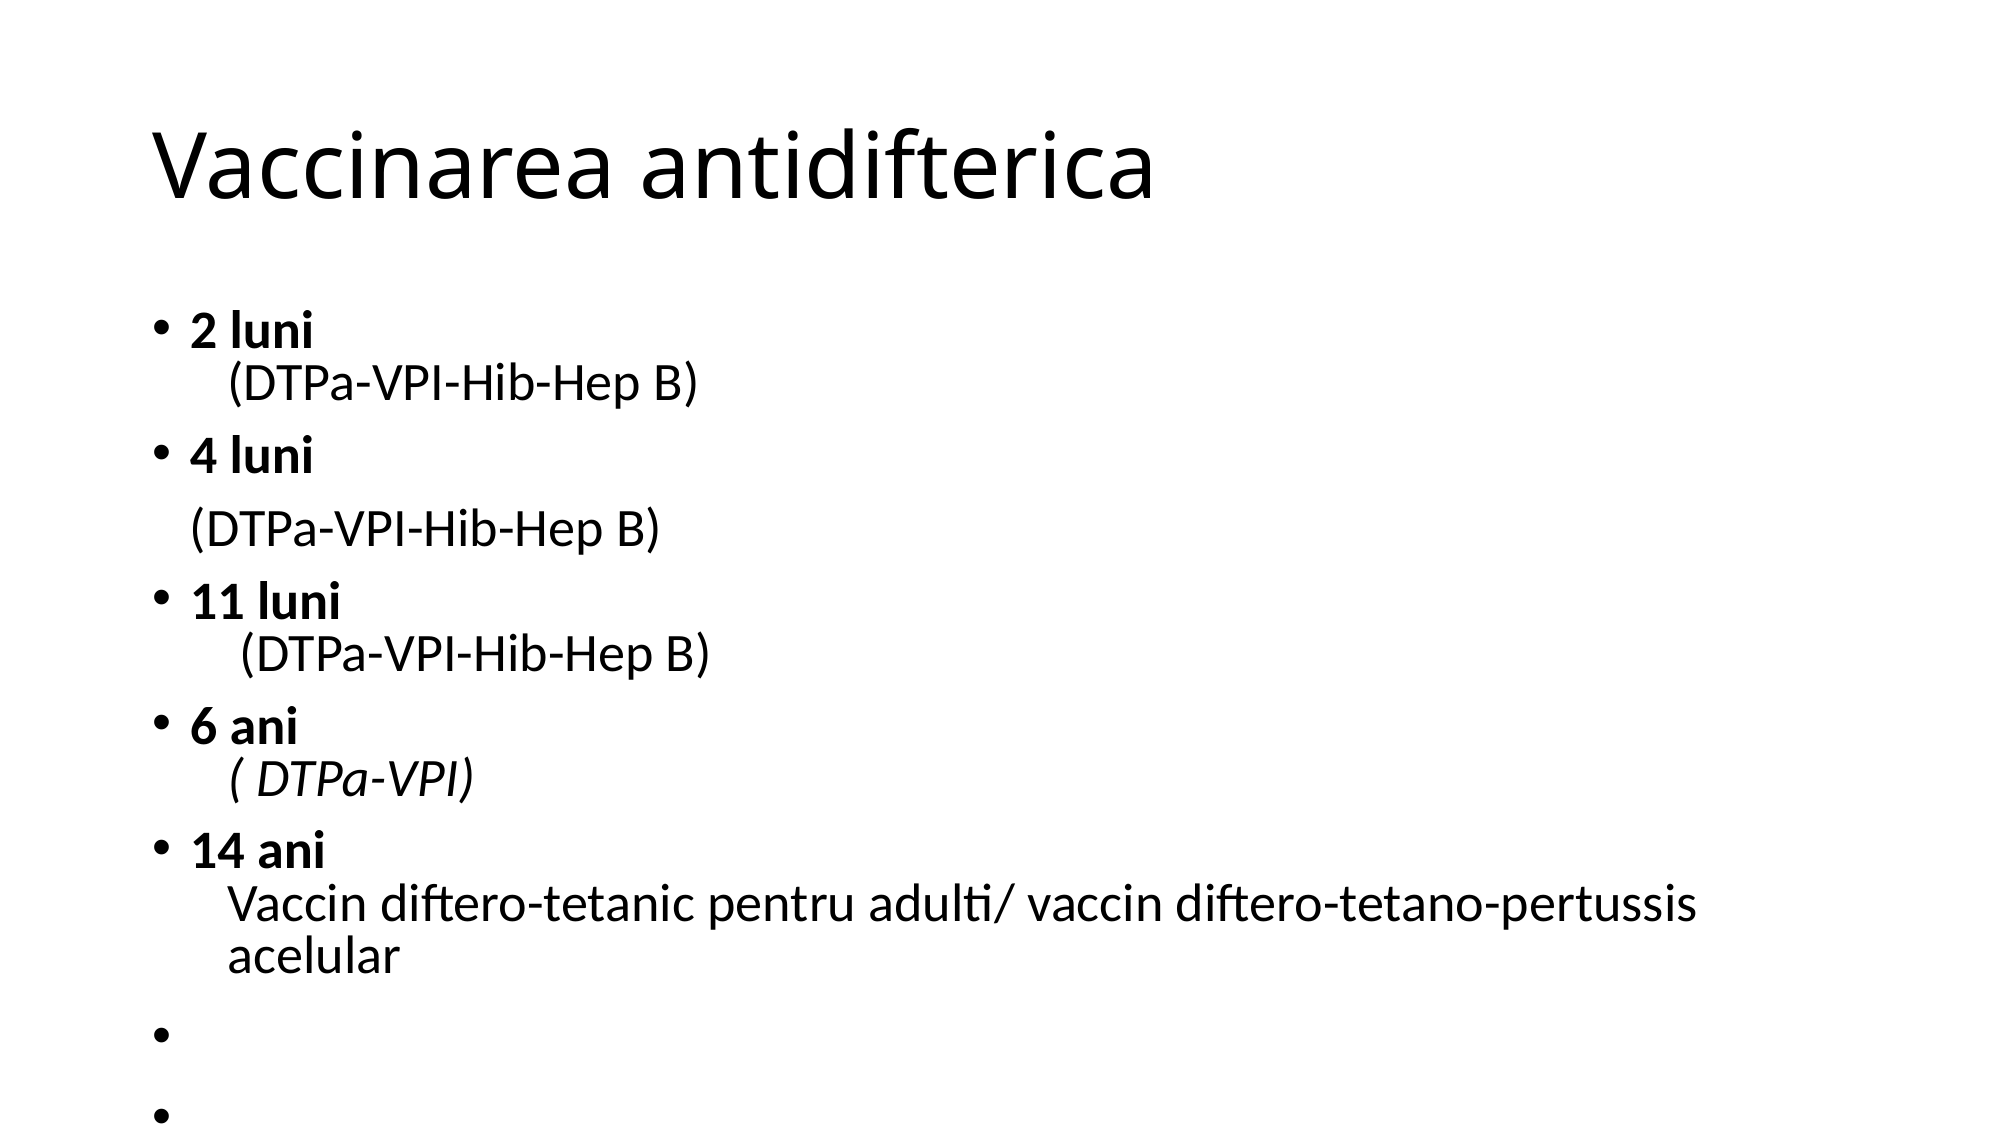

# Vaccinarea antidifterica
2 luni
(DTPa-VPI-Hib-Hep B)
4 luni
(DTPa-VPI-Hib-Hep B)
11 luni
 (DTPa-VPI-Hib-Hep B)
6 ani
( DTPa-VPI)
14 ani  
Vaccin diftero-tetanic pentru adulti/ vaccin diftero-tetano-pertussis acelular